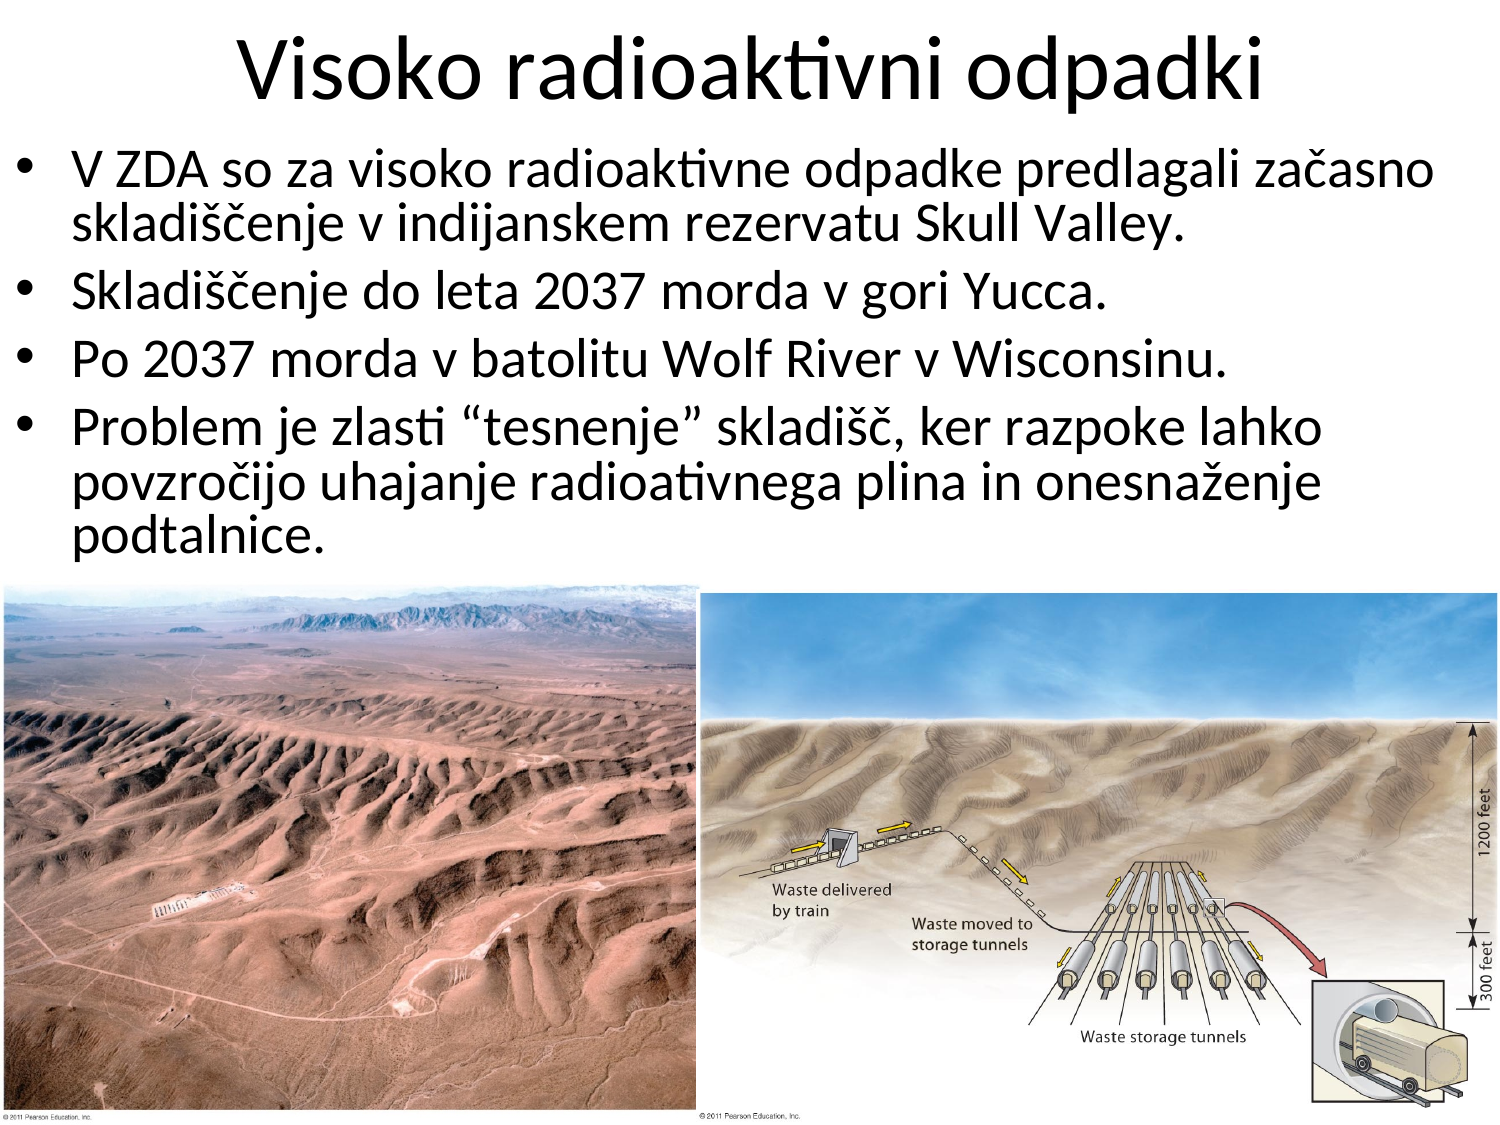

Visoko radioaktivni odpadki
V ZDA so za visoko radioaktivne odpadke predlagali začasno skladiščenje v indijanskem rezervatu Skull Valley.
Skladiščenje do leta 2037 morda v gori Yucca.
Po 2037 morda v batolitu Wolf River v Wisconsinu.
Problem je zlasti “tesnenje” skladišč, ker razpoke lahko povzročijo uhajanje radioativnega plina in onesnaženje podtalnice.